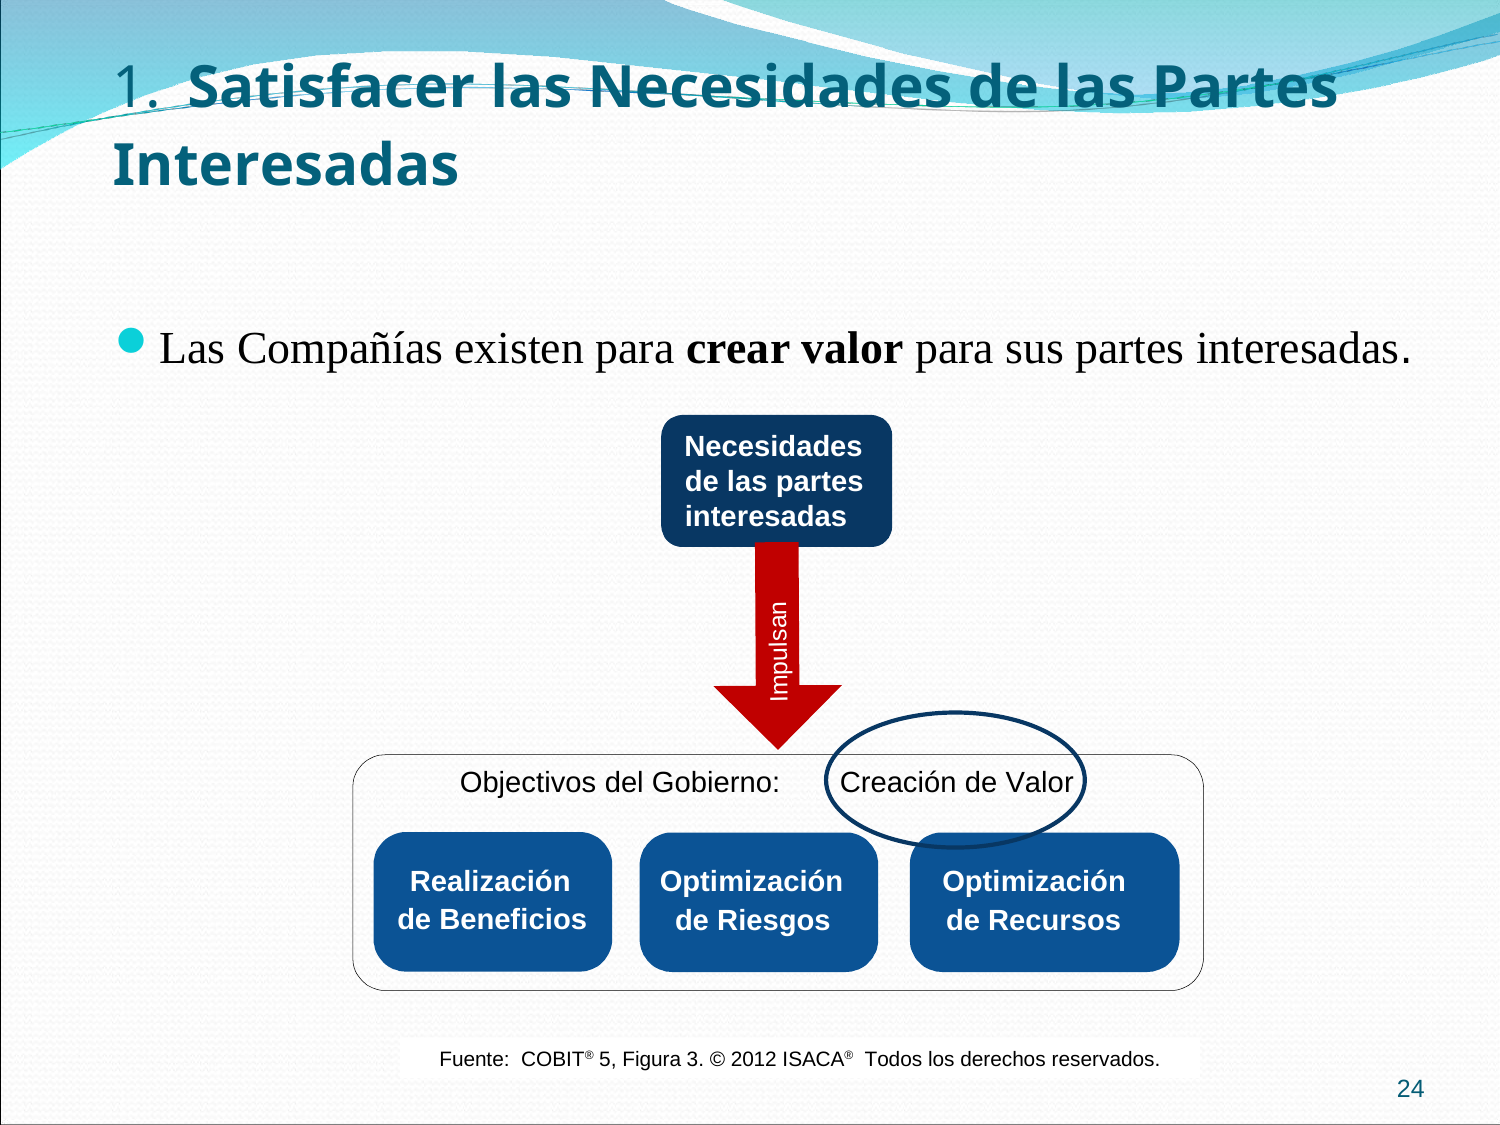

# 1. Satisfacer las Necesidades de las Partes Interesadas
Las Compañías existen para crear valor para sus partes interesadas.
Necesidades
de las partes
interesadas
Impulsan
Objectivos del Gobierno:
Creación de Valor
Realización
de Beneficios
Optimización
de Riesgos
Optimización
de Recursos
Fuente:  COBIT® 5, Figura 3. © 2012 ISACA® Todos los derechos reservados.